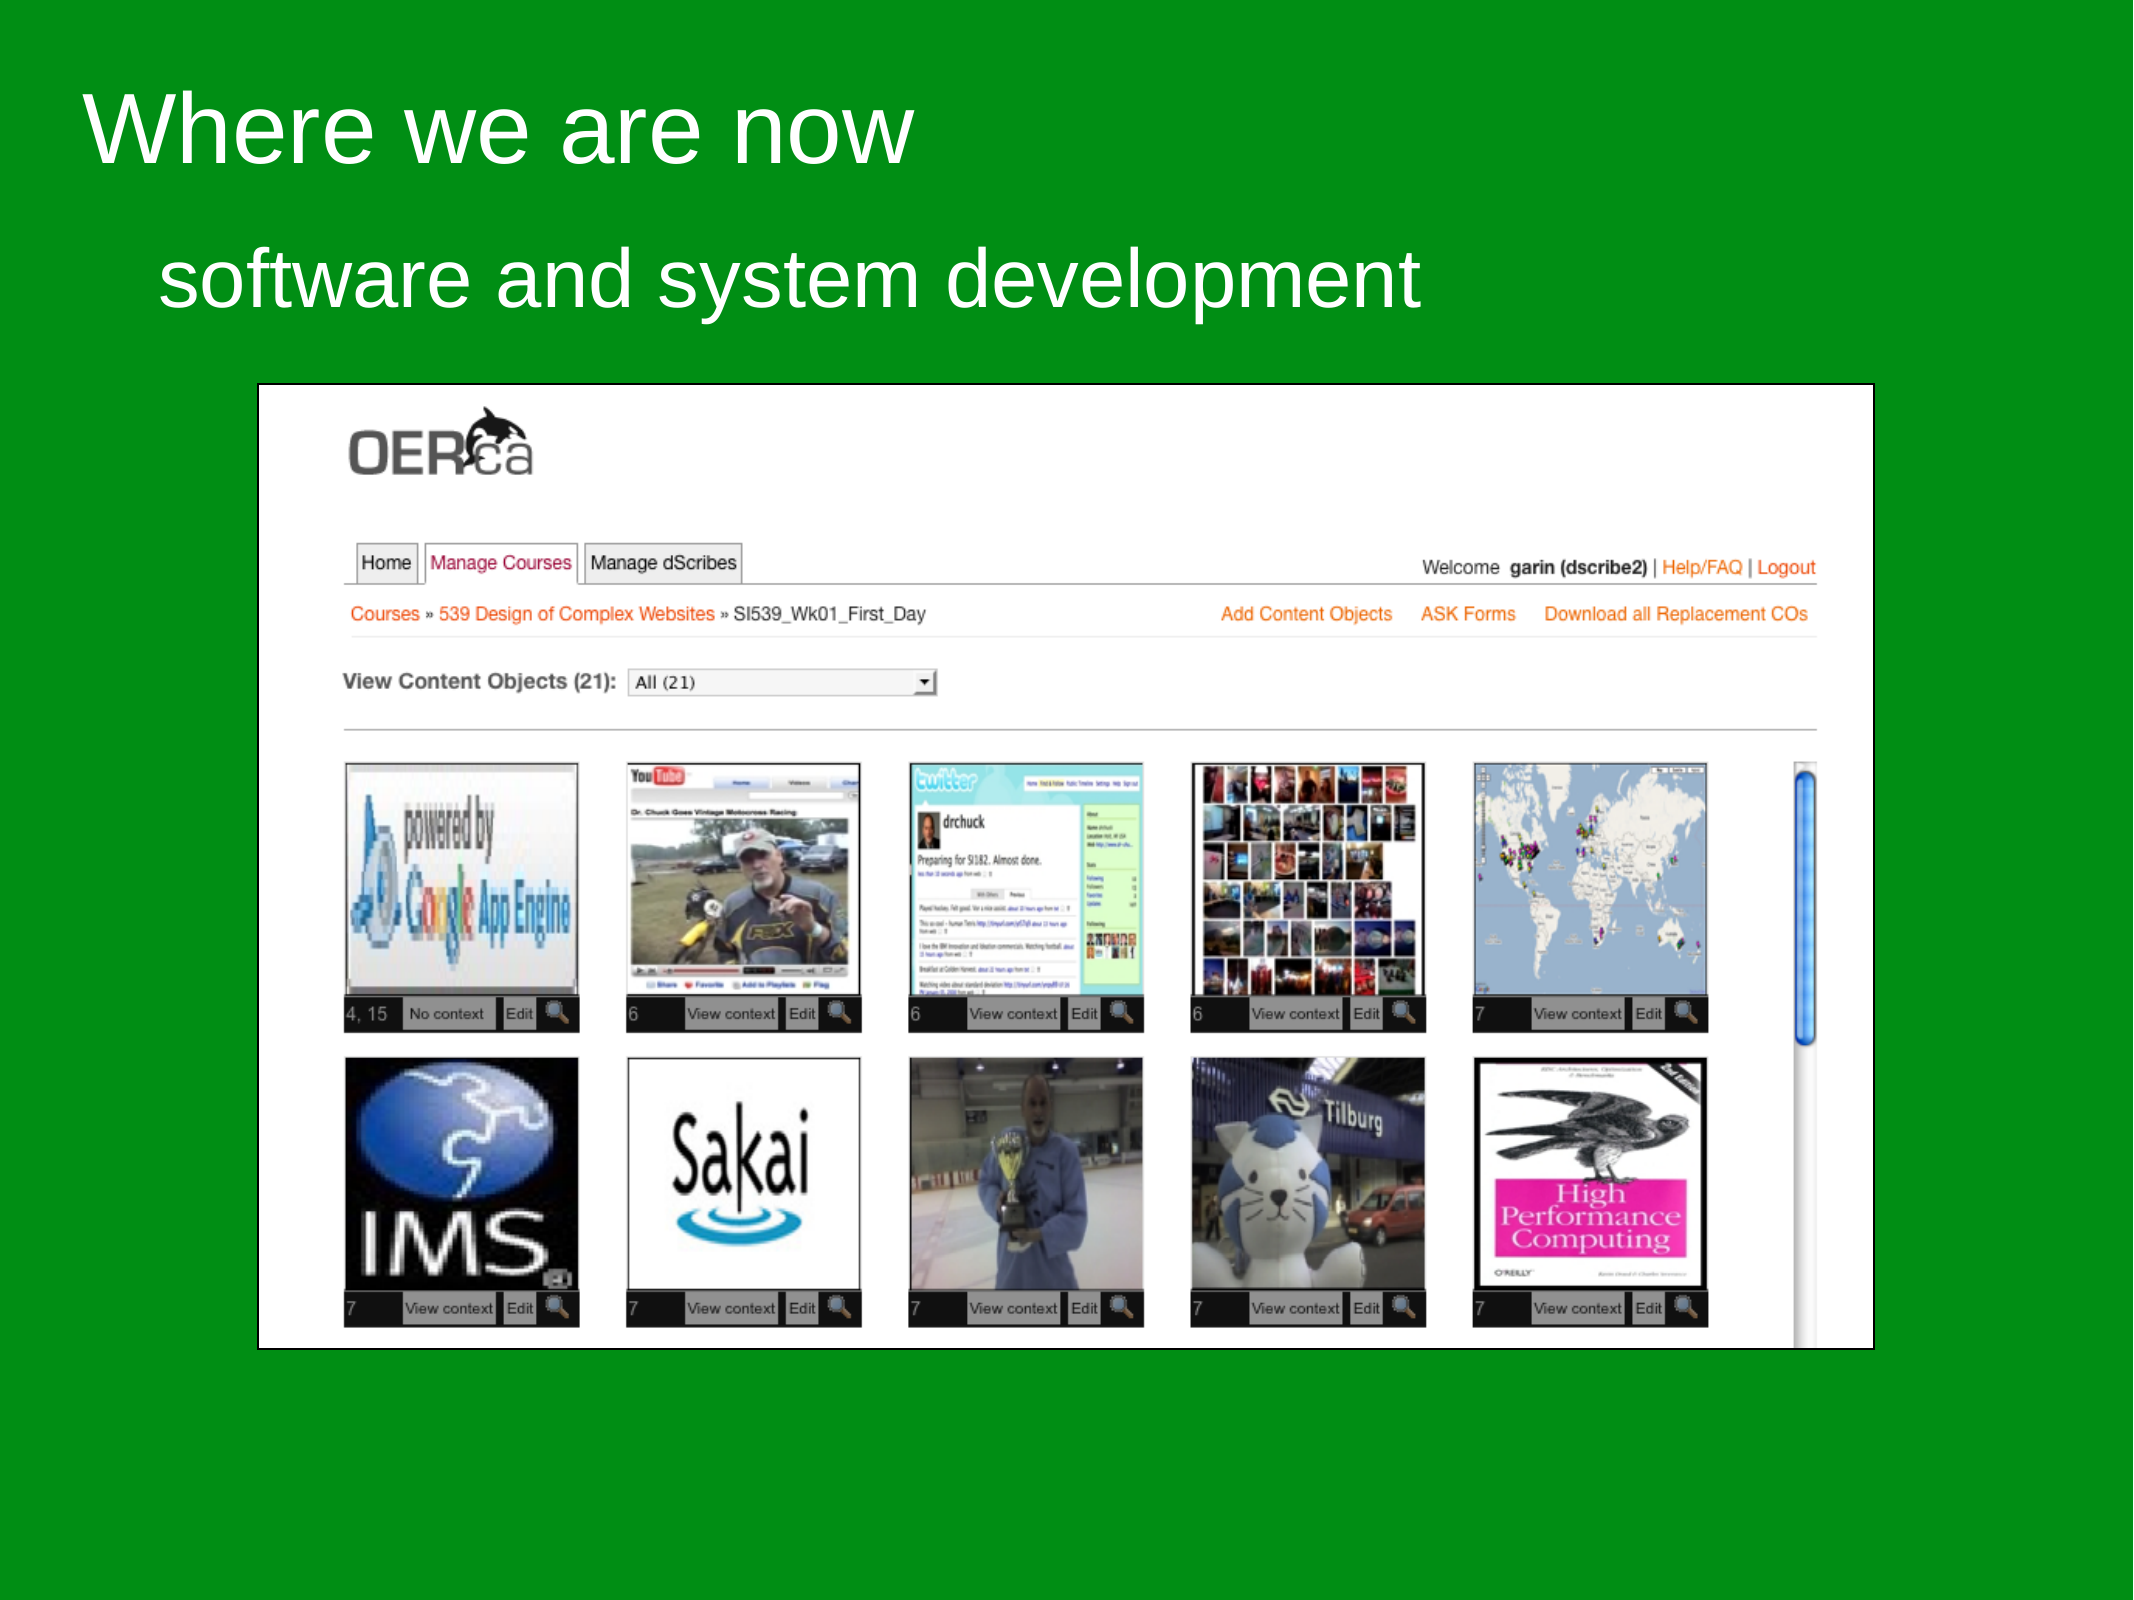

Where we are now
software and system development